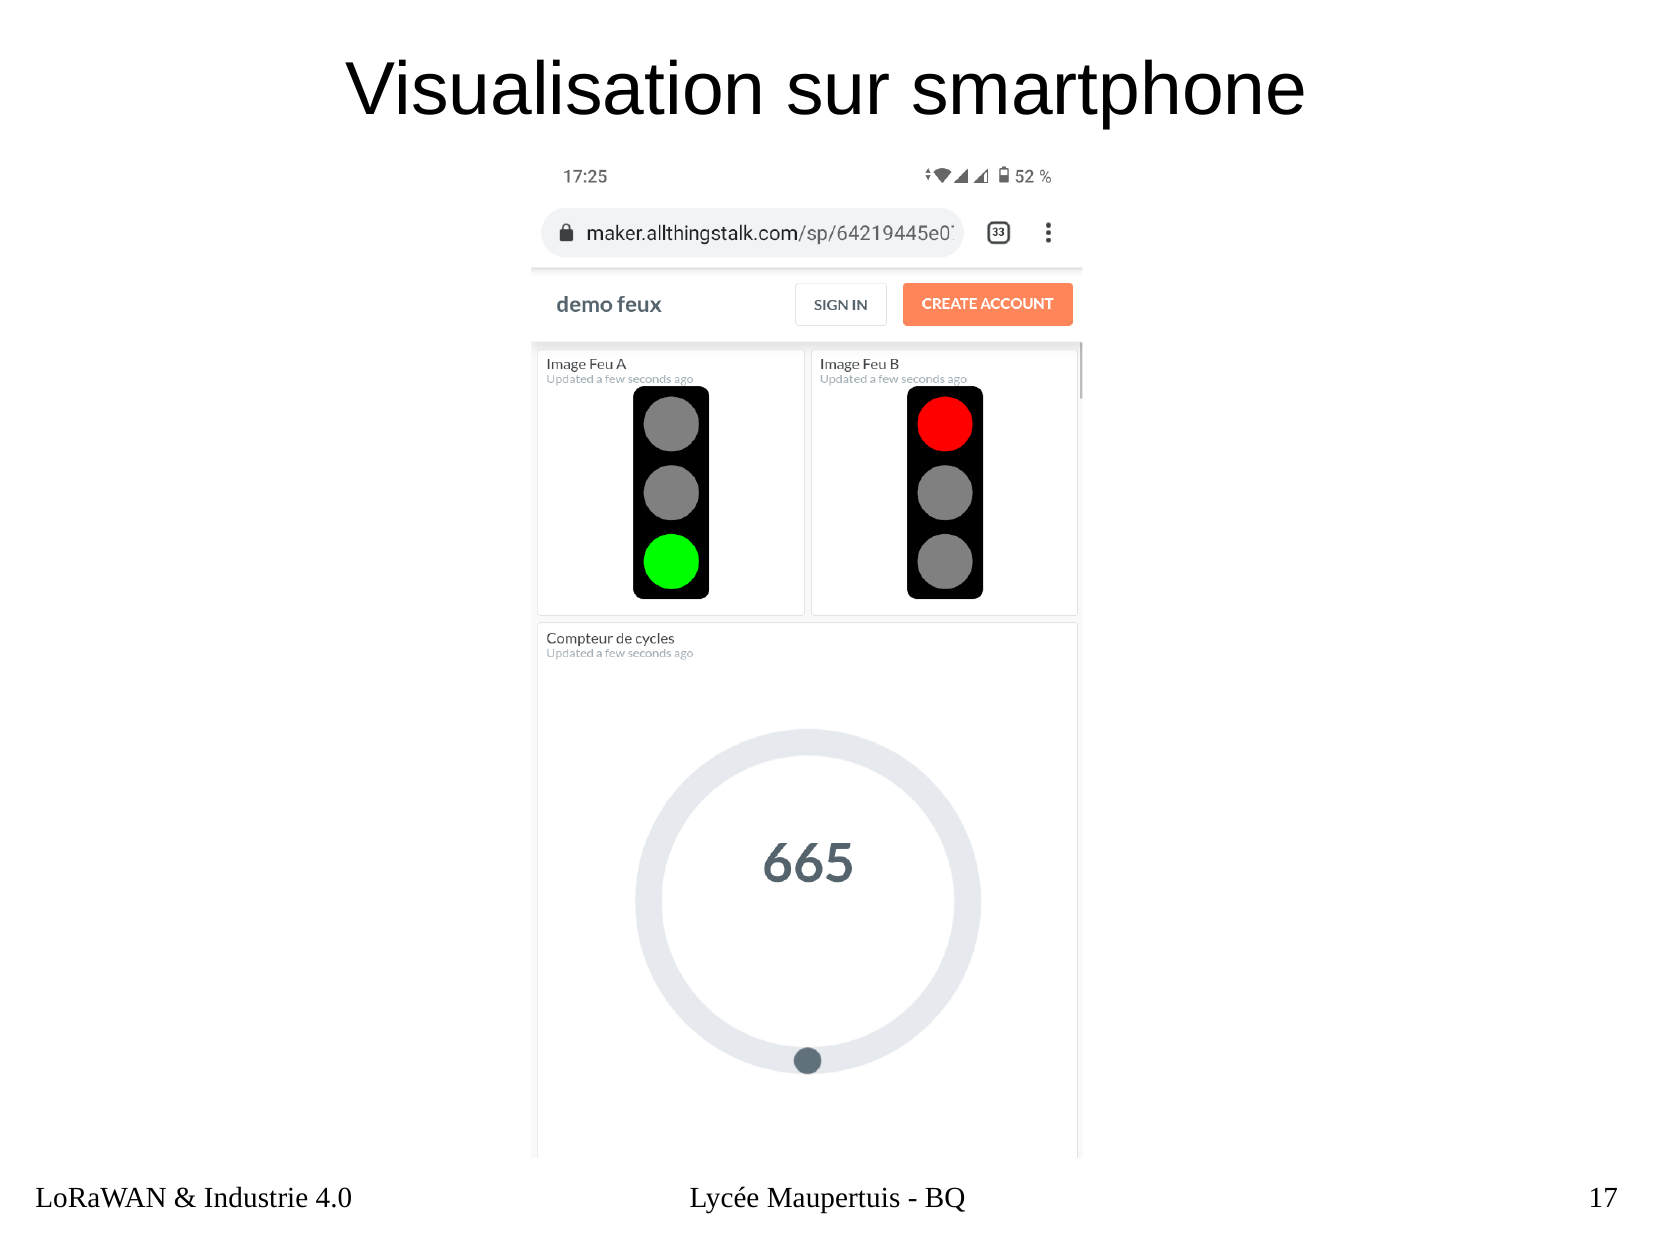

# Visualisation sur smartphone
LoRaWAN & Industrie 4.0
Lycée Maupertuis - BQ
17